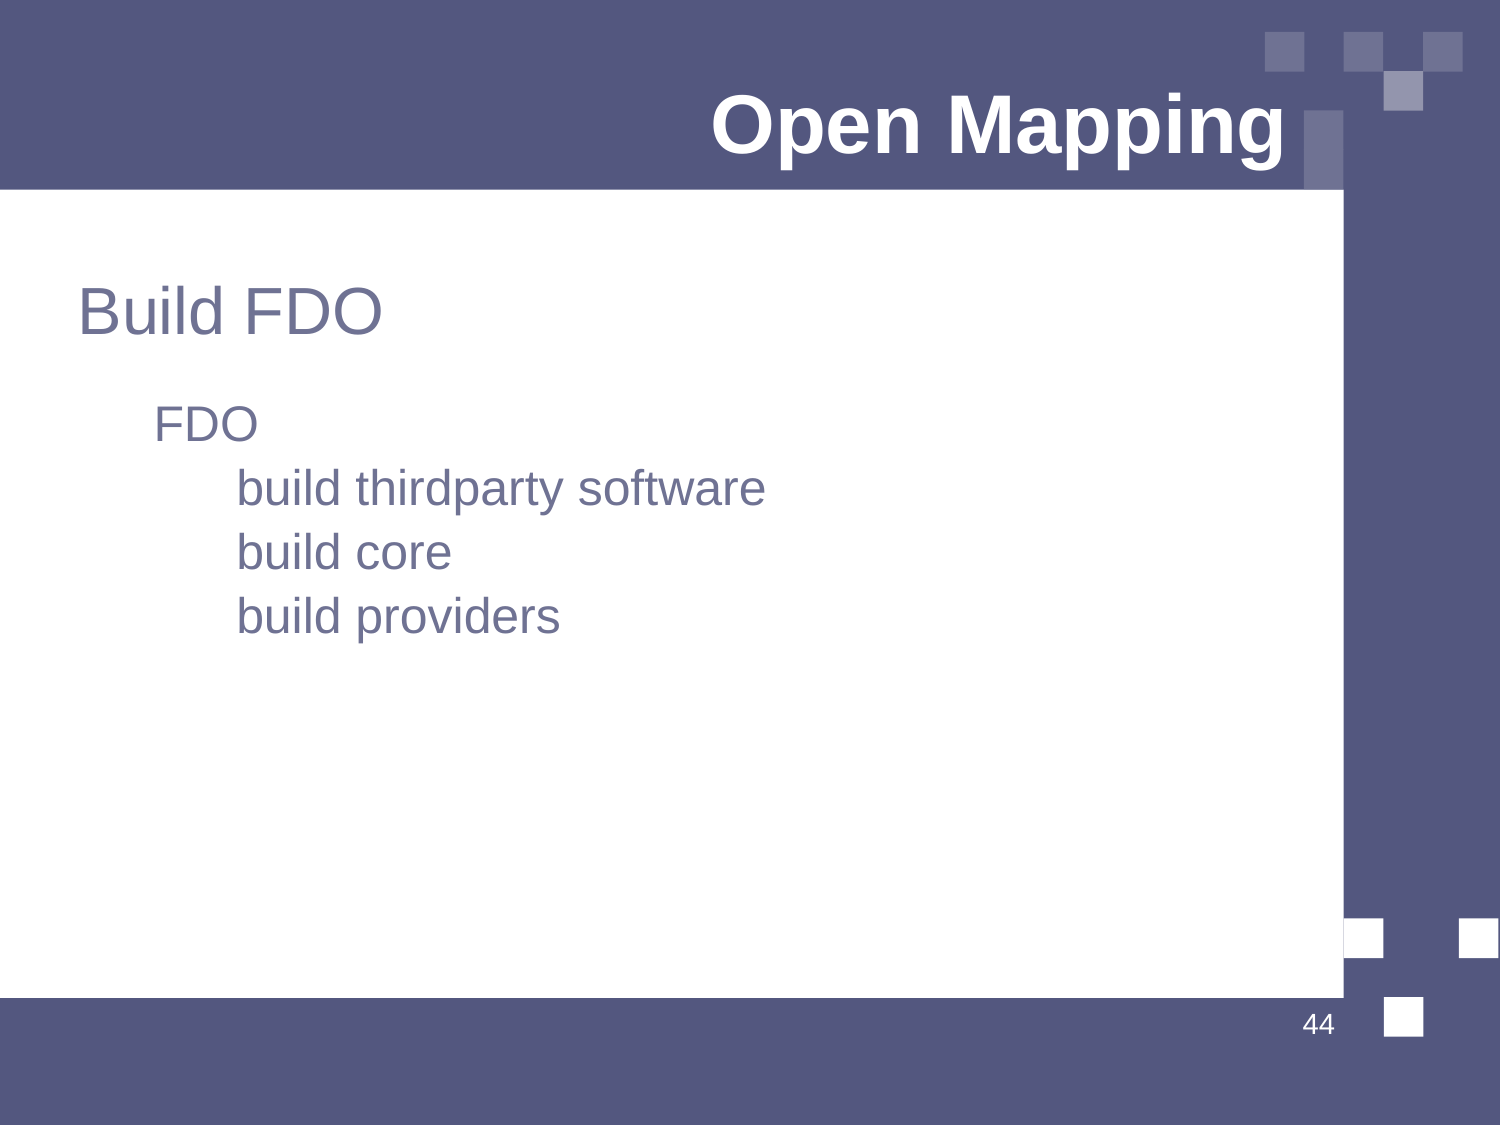

# Open Mapping
 Build FDO
FDO
build thirdparty software
build core
build providers
44